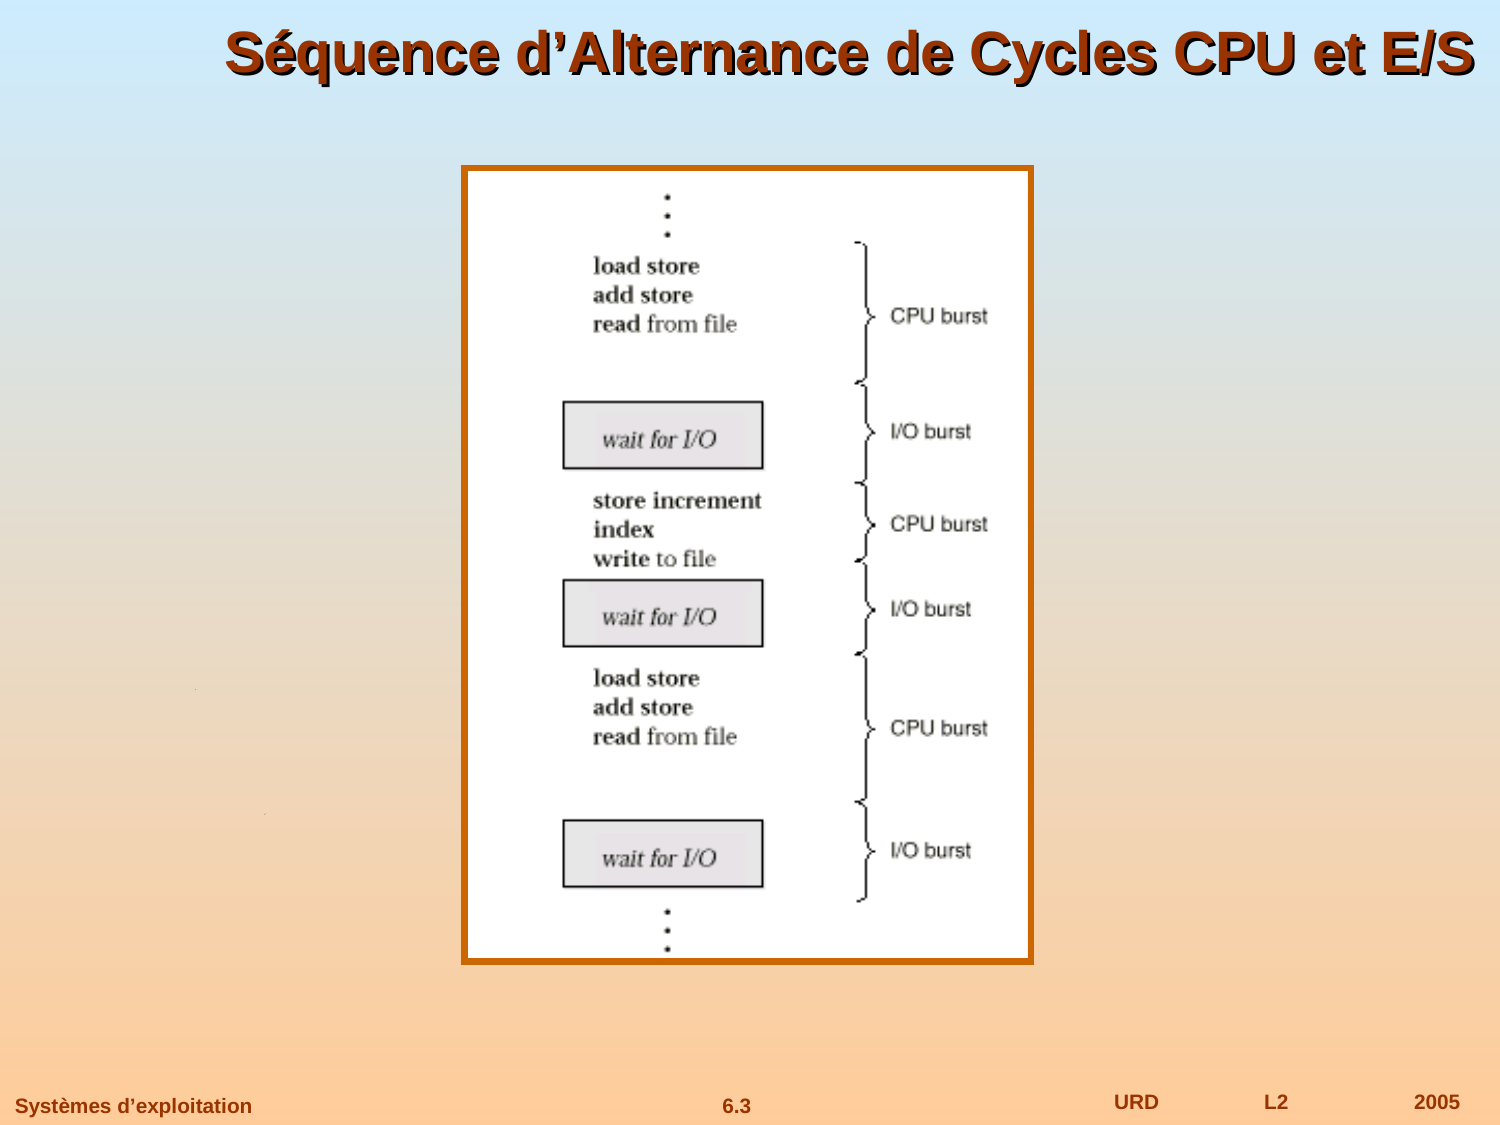

# Séquence d’Alternance de Cycles CPU et E/S